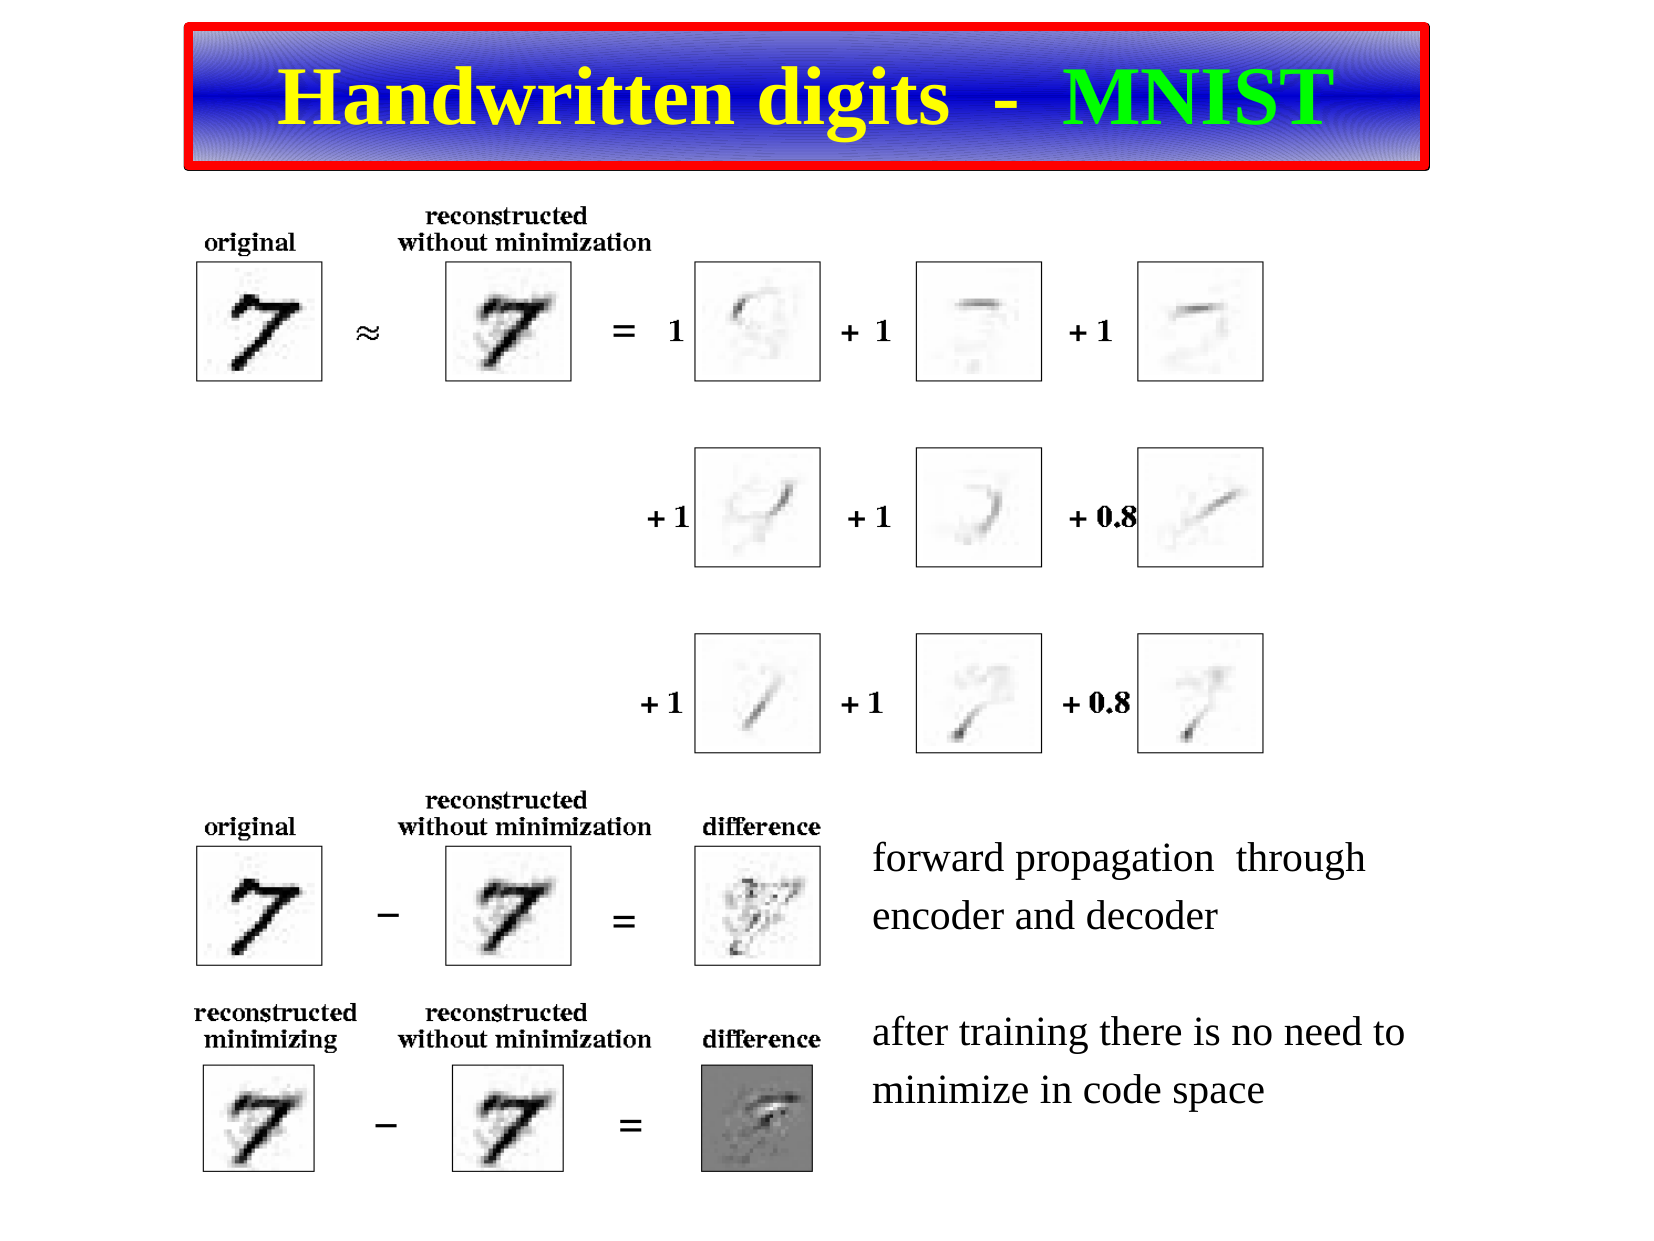

Handwritten digits - MNIST
# Handwritten digits - MNIST
forward propagation through
encoder and decoder
after training there is no need to
minimize in code space